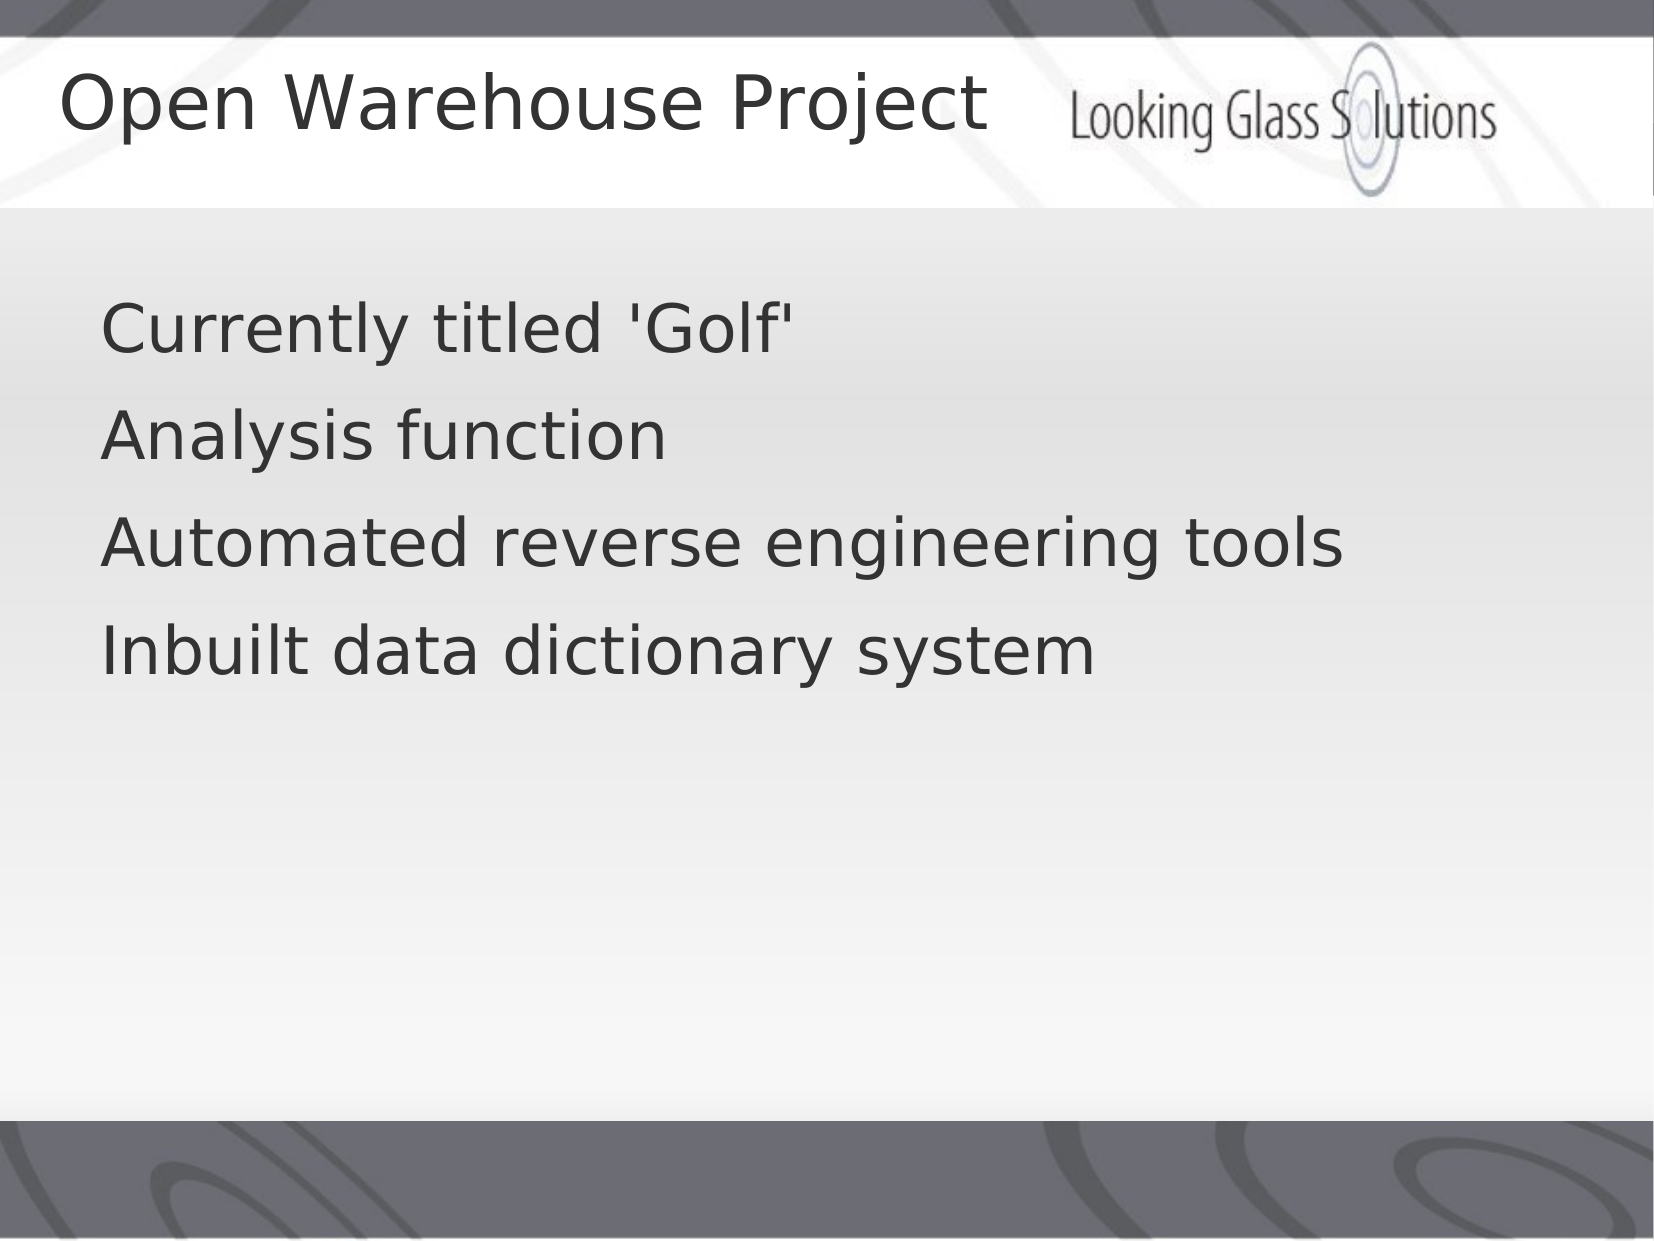

# Open Warehouse Project
Currently titled 'Golf'
Analysis function
Automated reverse engineering tools
Inbuilt data dictionary system